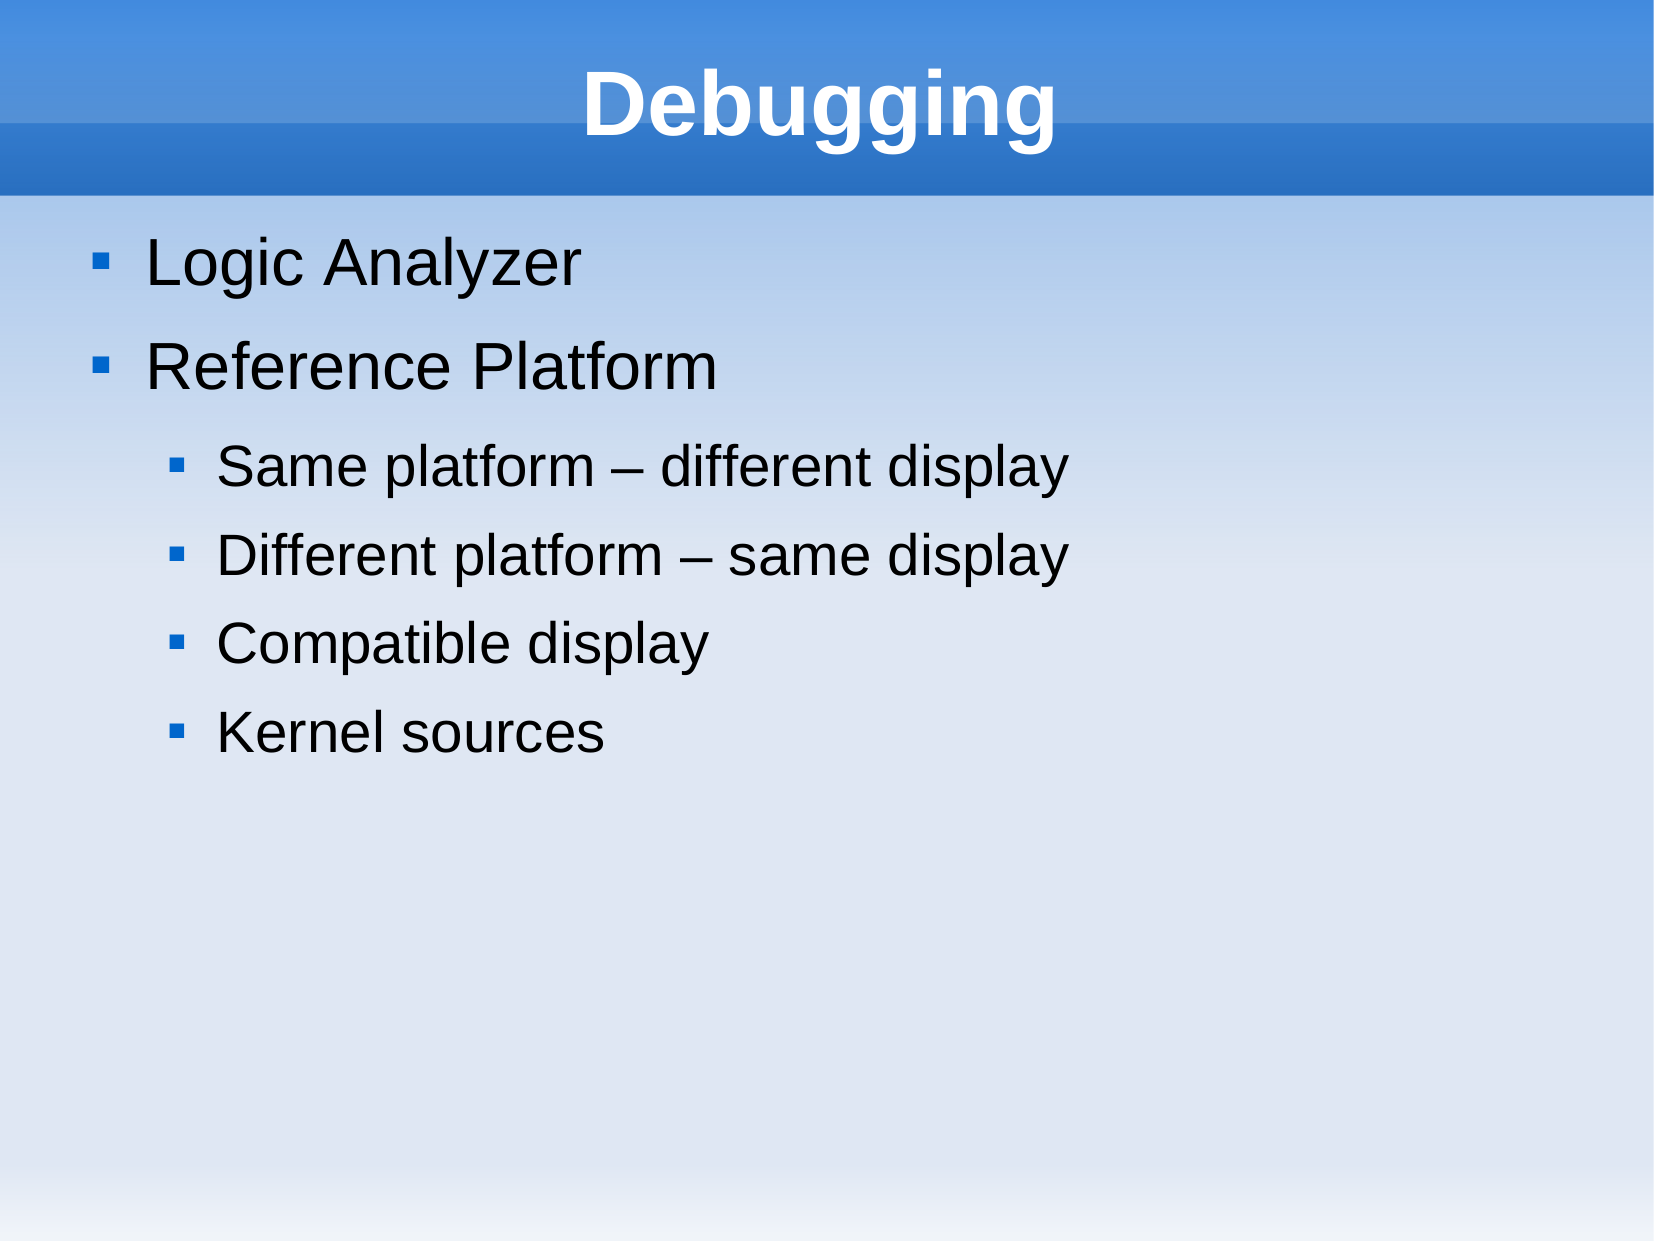

# Debugging
Logic Analyzer
Reference Platform
Same platform – different display
Different platform – same display
Compatible display
Kernel sources